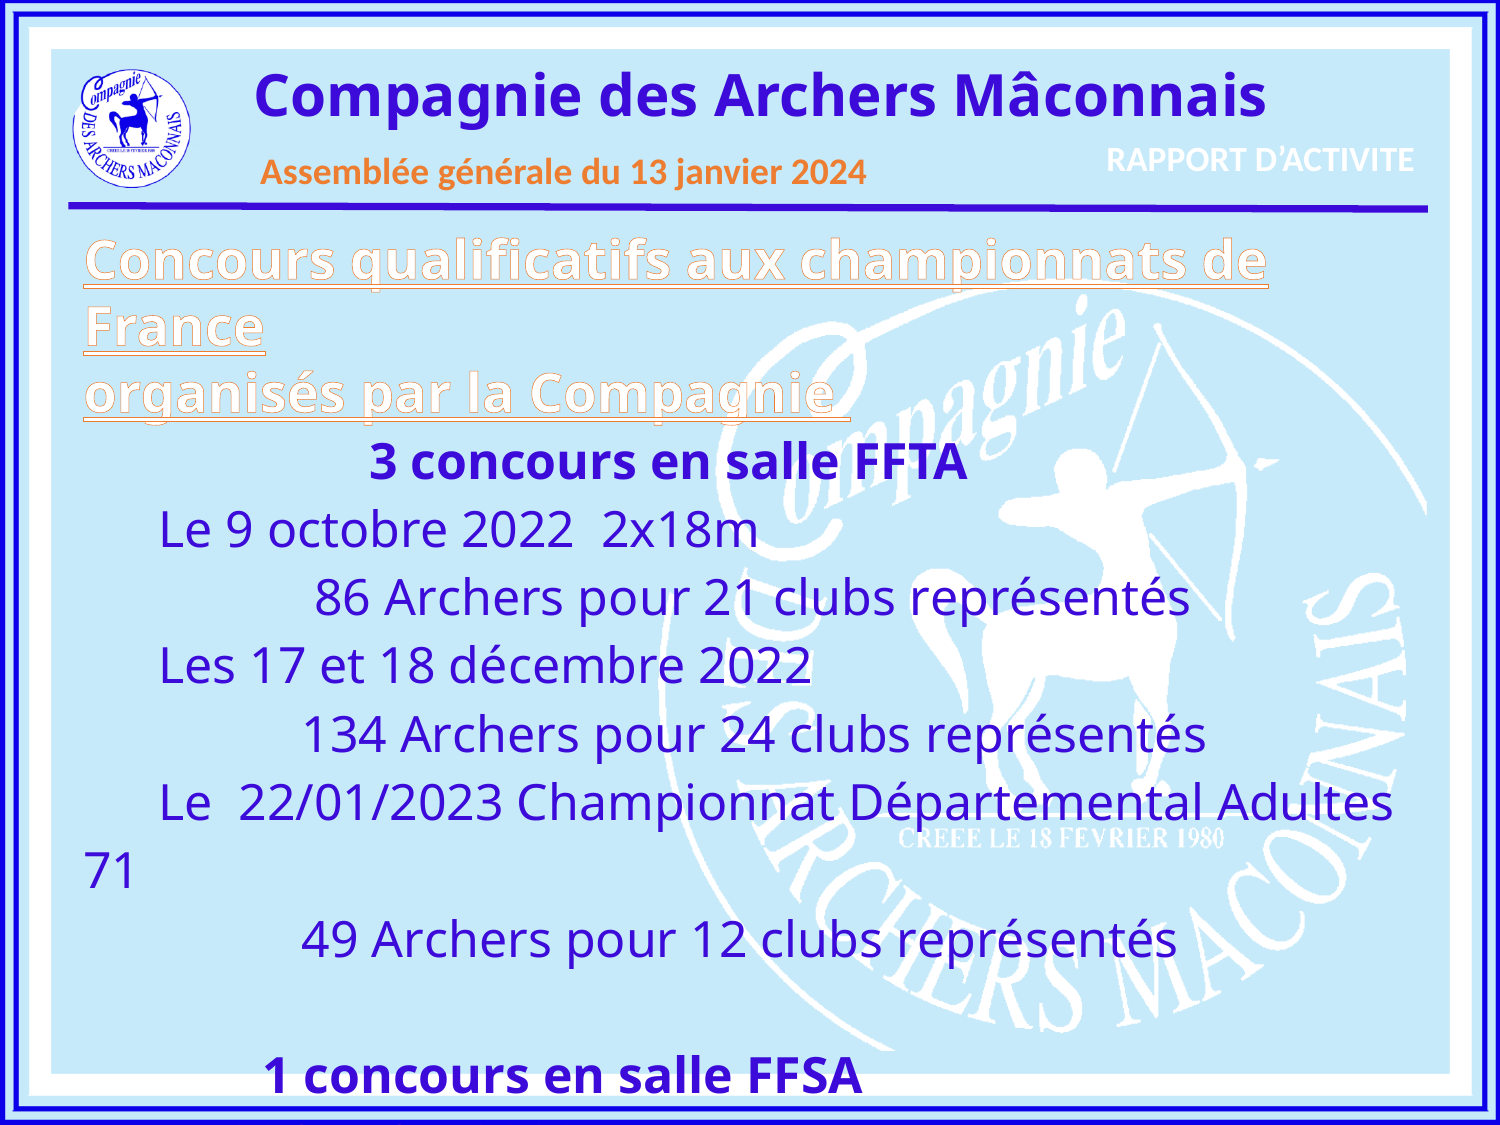

# Compagnie des Archers Mâconnais
RAPPORT D’ACTIVITE
 Assemblée générale du 13 janvier 2024
Concours qualificatifs aux championnats de France
organisés par la Compagnie
 3 concours en salle FFTA
	Le 9 octobre 2022 2x18m
	 86 Archers pour 21 clubs représentés
	Les 17 et 18 décembre 2022
	 134 Archers pour 24 clubs représentés
	Le 22/01/2023 Championnat Départemental Adultes 71
	 49 Archers pour 12 clubs représentés
	 1 concours en salle FFSA
	Le 29 janvier 2023